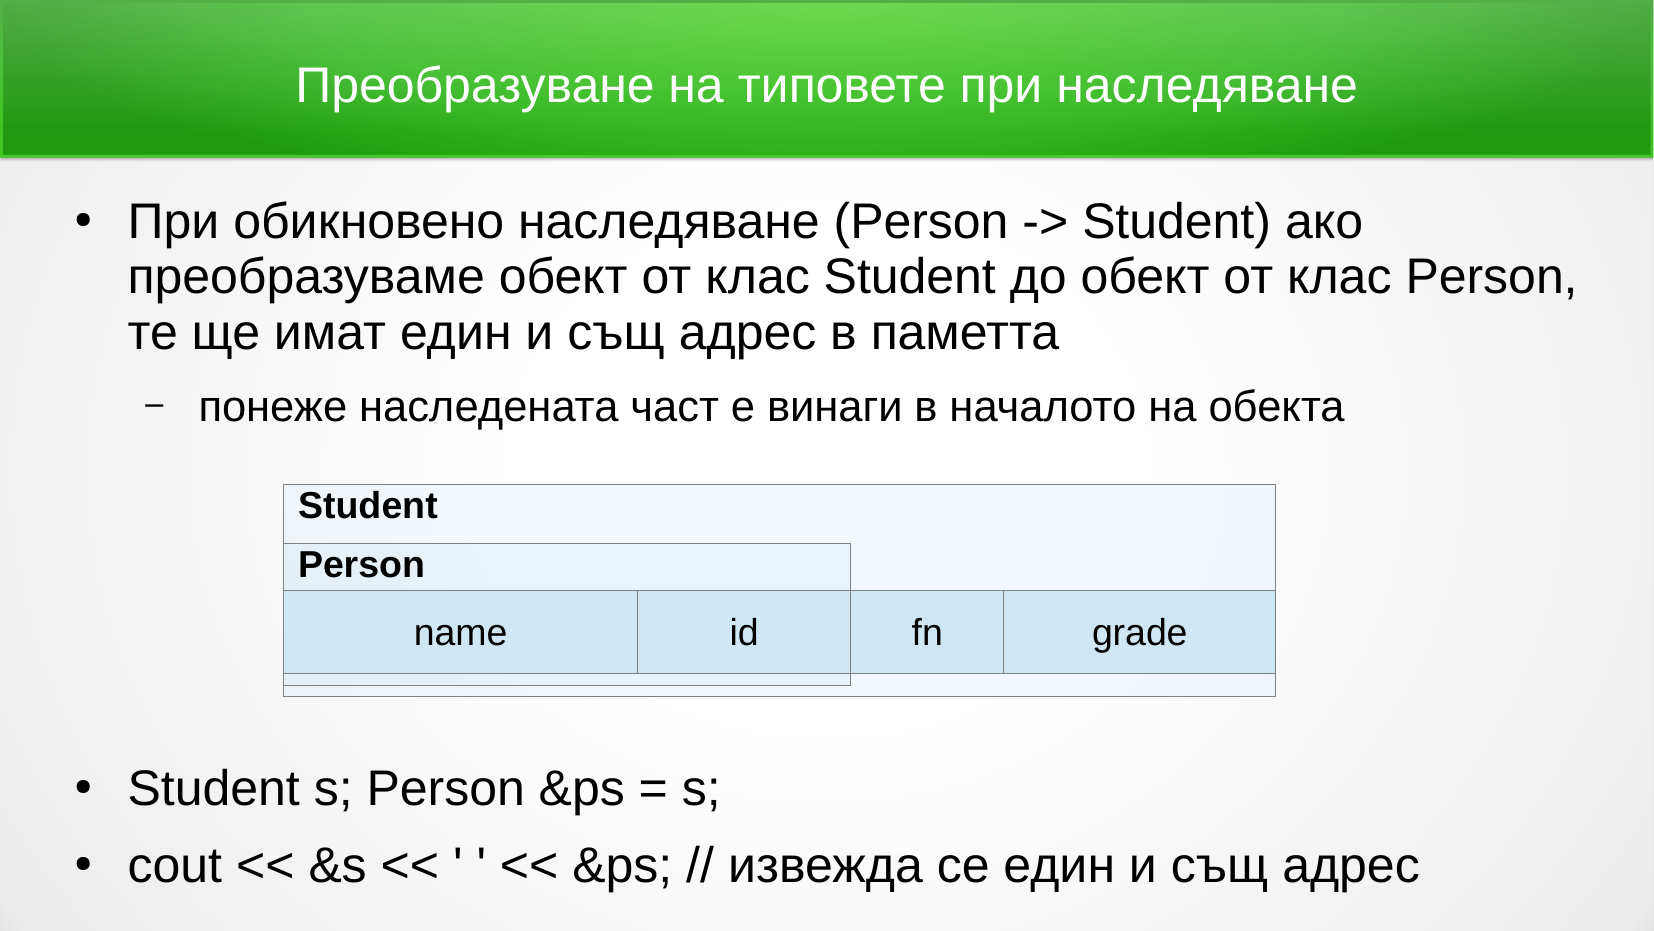

# Преобразуване на типовете при наследяване
При обикновено наследяване (Person -> Student) ако преобразуваме обект от клас Student до обект от клас Person, те ще имат един и същ адрес в паметта
понеже наследената част е винаги в началото на обекта
Student s; Person &ps = s;
cout << &s << ' ' << &ps; // извежда се един и същ адрес
Student
Person
name
id
fn
grade